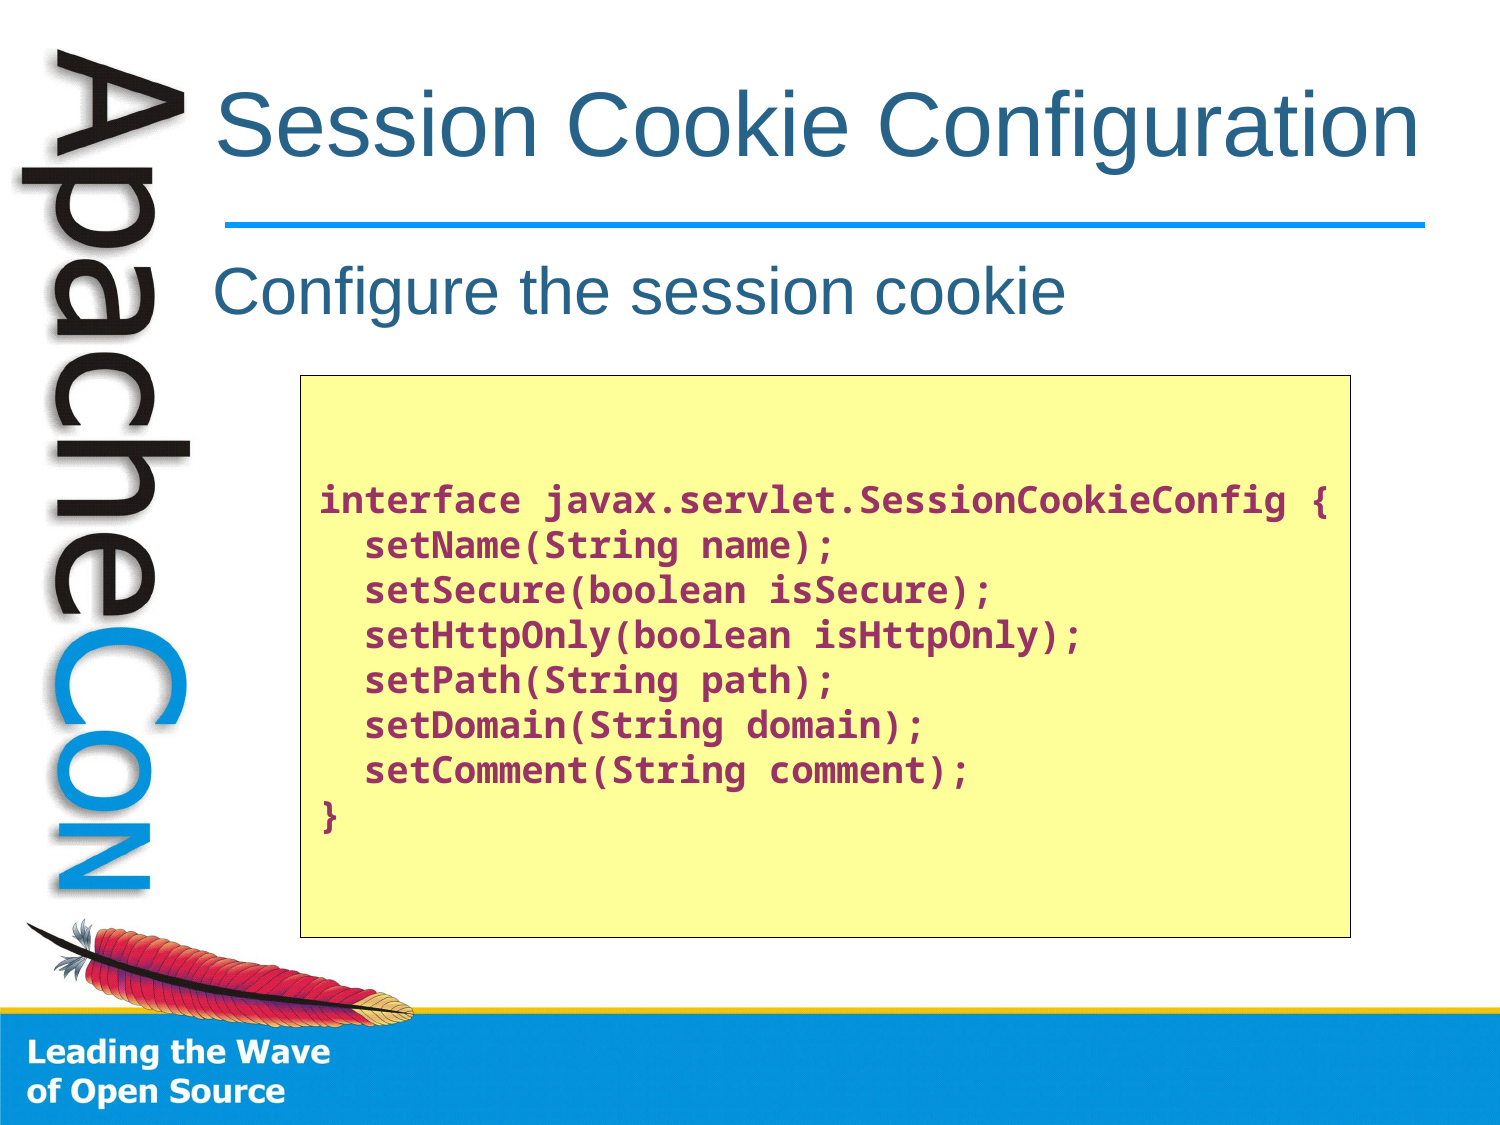

# Session Cookie Configuration
Configure the session cookie
interface javax.servlet.SessionCookieConfig {
 setName(String name);
 setSecure(boolean isSecure);
 setHttpOnly(boolean isHttpOnly);
 setPath(String path);
 setDomain(String domain);
 setComment(String comment);
}